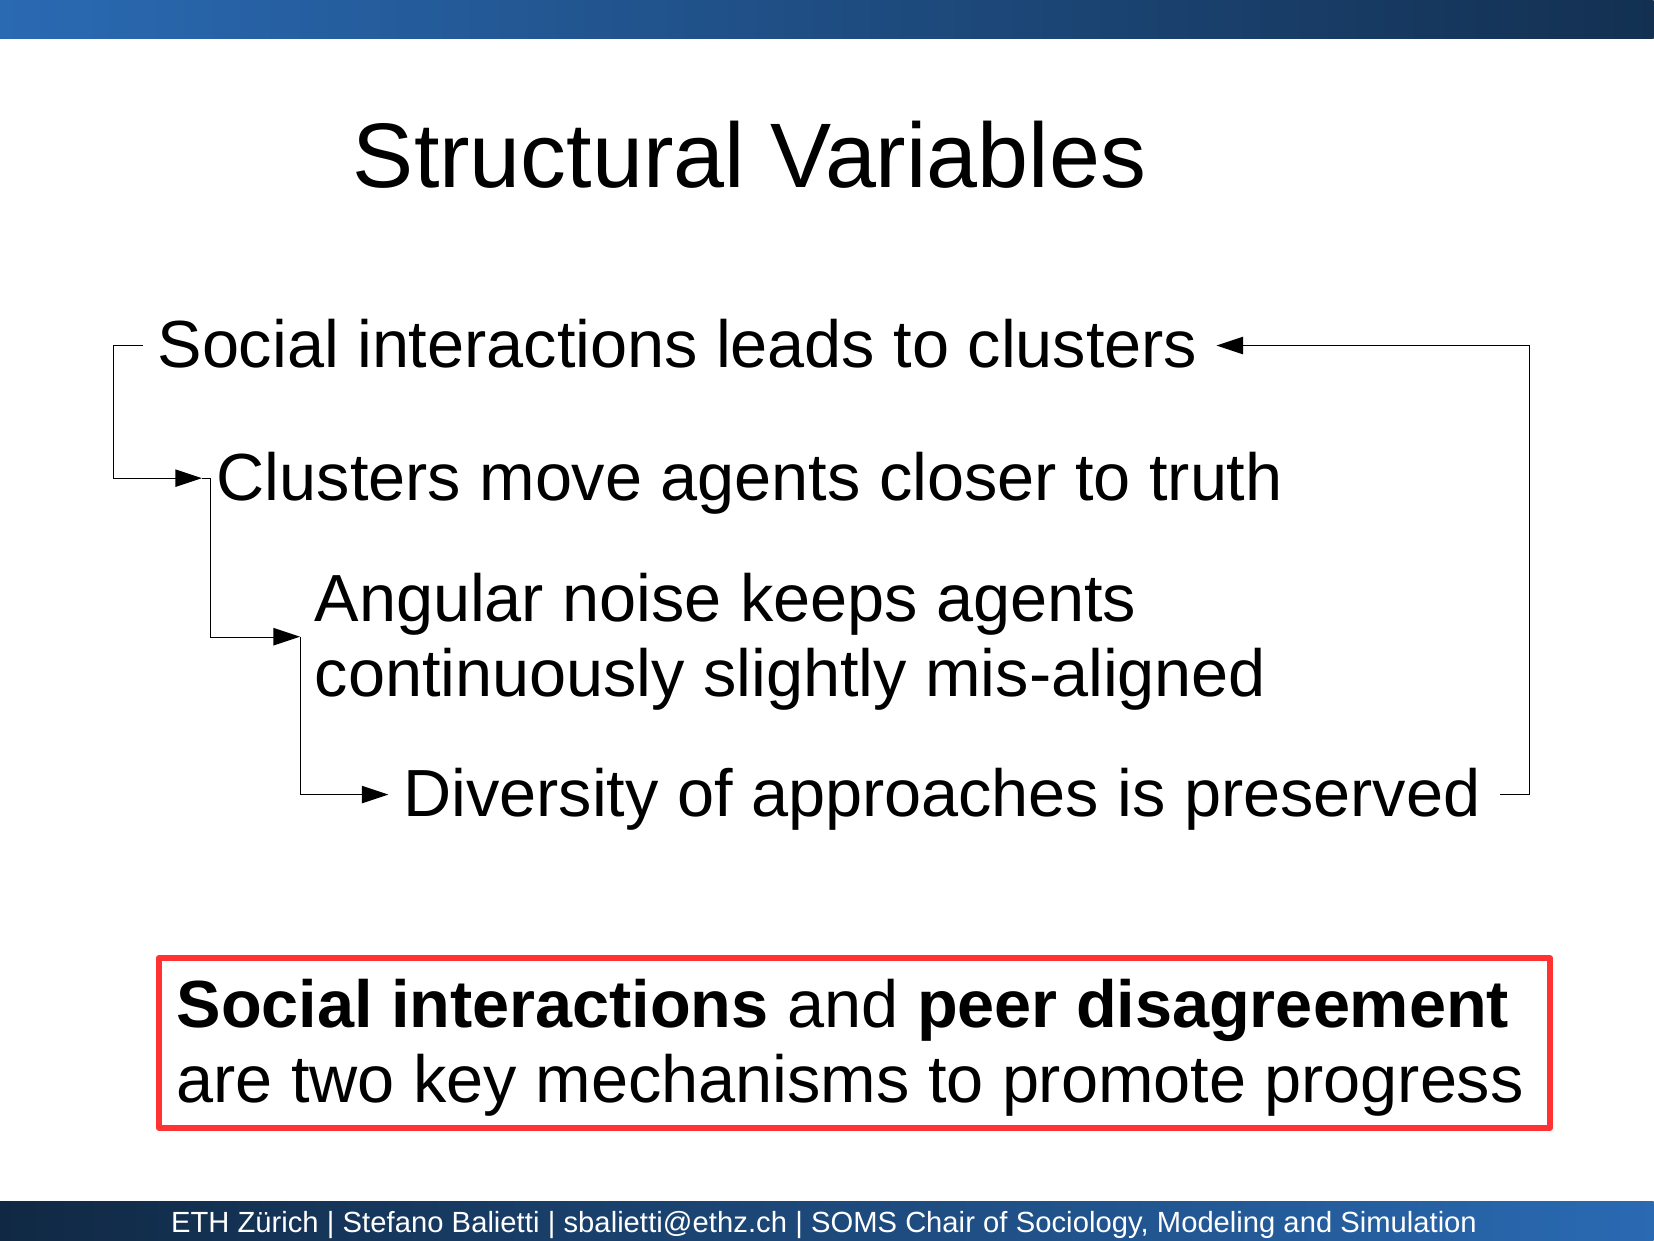

# Structural Variables
Social interactions leads to clusters
Clusters move agents closer to truth
Angular noise keeps agents
continuously slightly mis-aligned
Diversity of approaches is preserved
Social interactions and peer disagreement
are two key mechanisms to promote progress
 ETH Zürich | Stefano Balietti | sbalietti@ethz.ch | SOMS Chair of Sociology, Modeling and Simulation